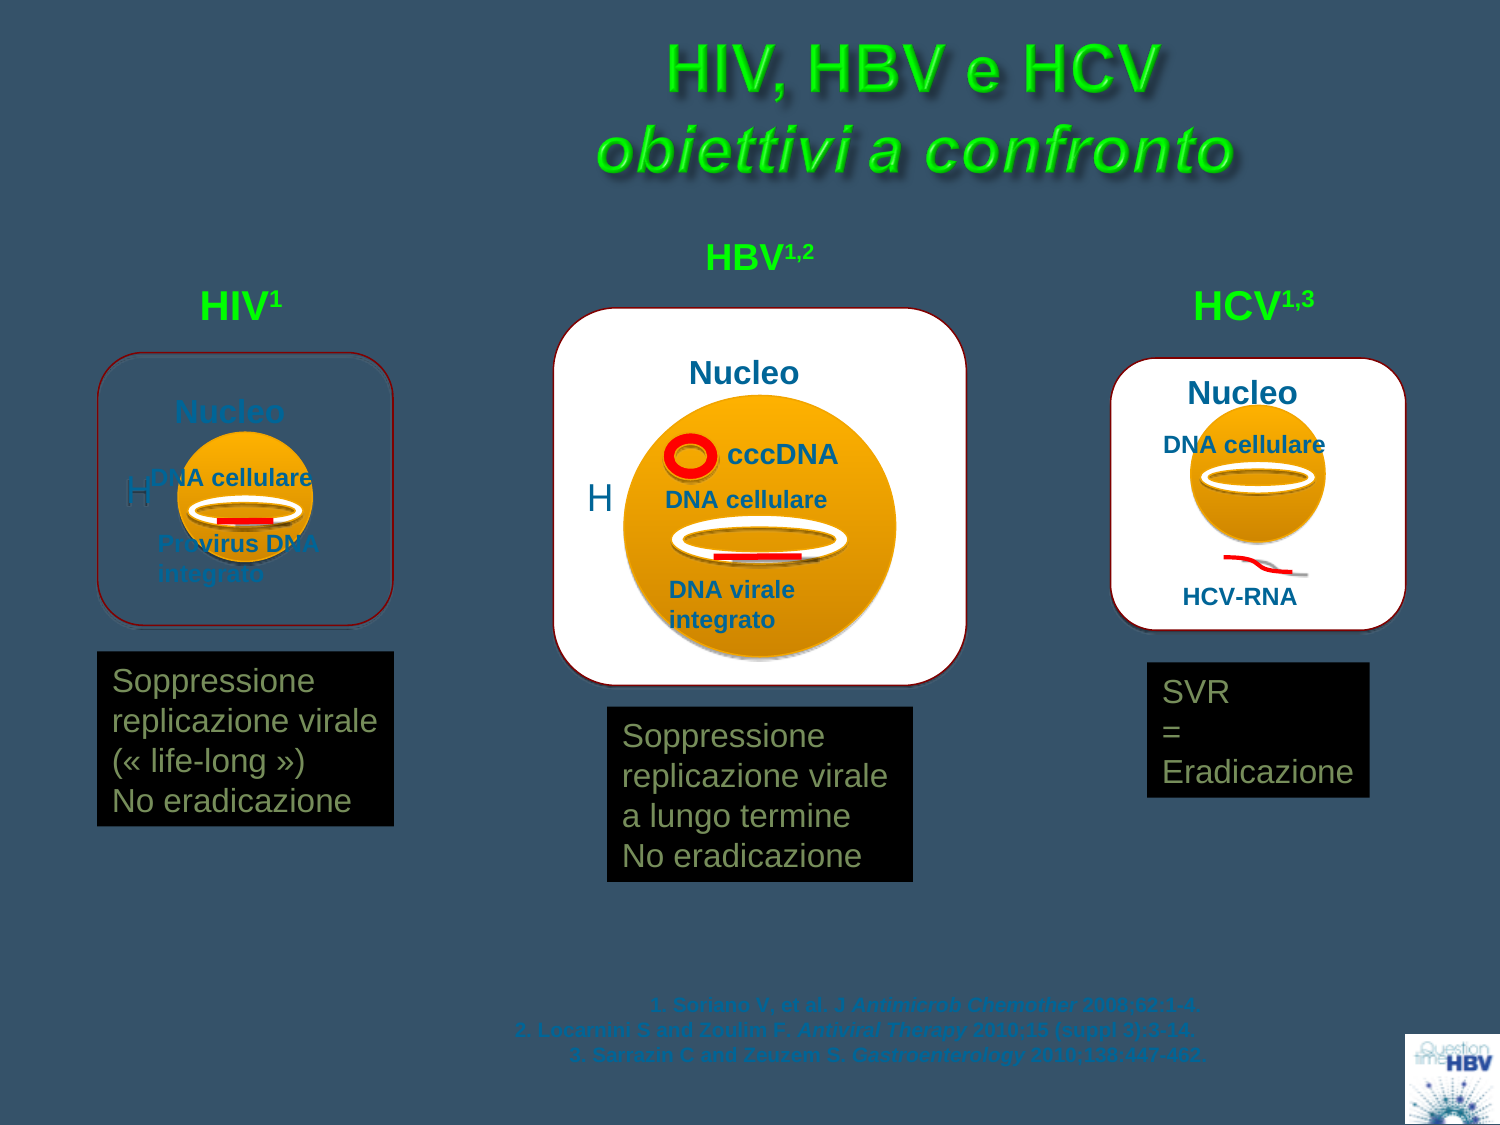

HBV1,2
H
Nucleo
cccDNA
DNA cellulare
DNA virale
integrato
Soppressione
replicazione virale
a lungo termine
No eradicazione
HIV1
H
Nucleo
DNA cellulare
Provirus DNA
integrato
Soppressione
replicazione virale
(« life-long »)
No eradicazione
HCV1,3
Nucleo
DNA cellulare
HCV-RNA
SVR
=
Eradicazione
1. Soriano V, et al. J Antimicrob Chemother 2008;62:1-4.
2. Locarnini S and Zoulim F. Antiviral Therapy 2010;15 (suppl 3):3-14.
3. Sarrazin C and Zeuzem S. Gastroenterology 2010;138:447-462.